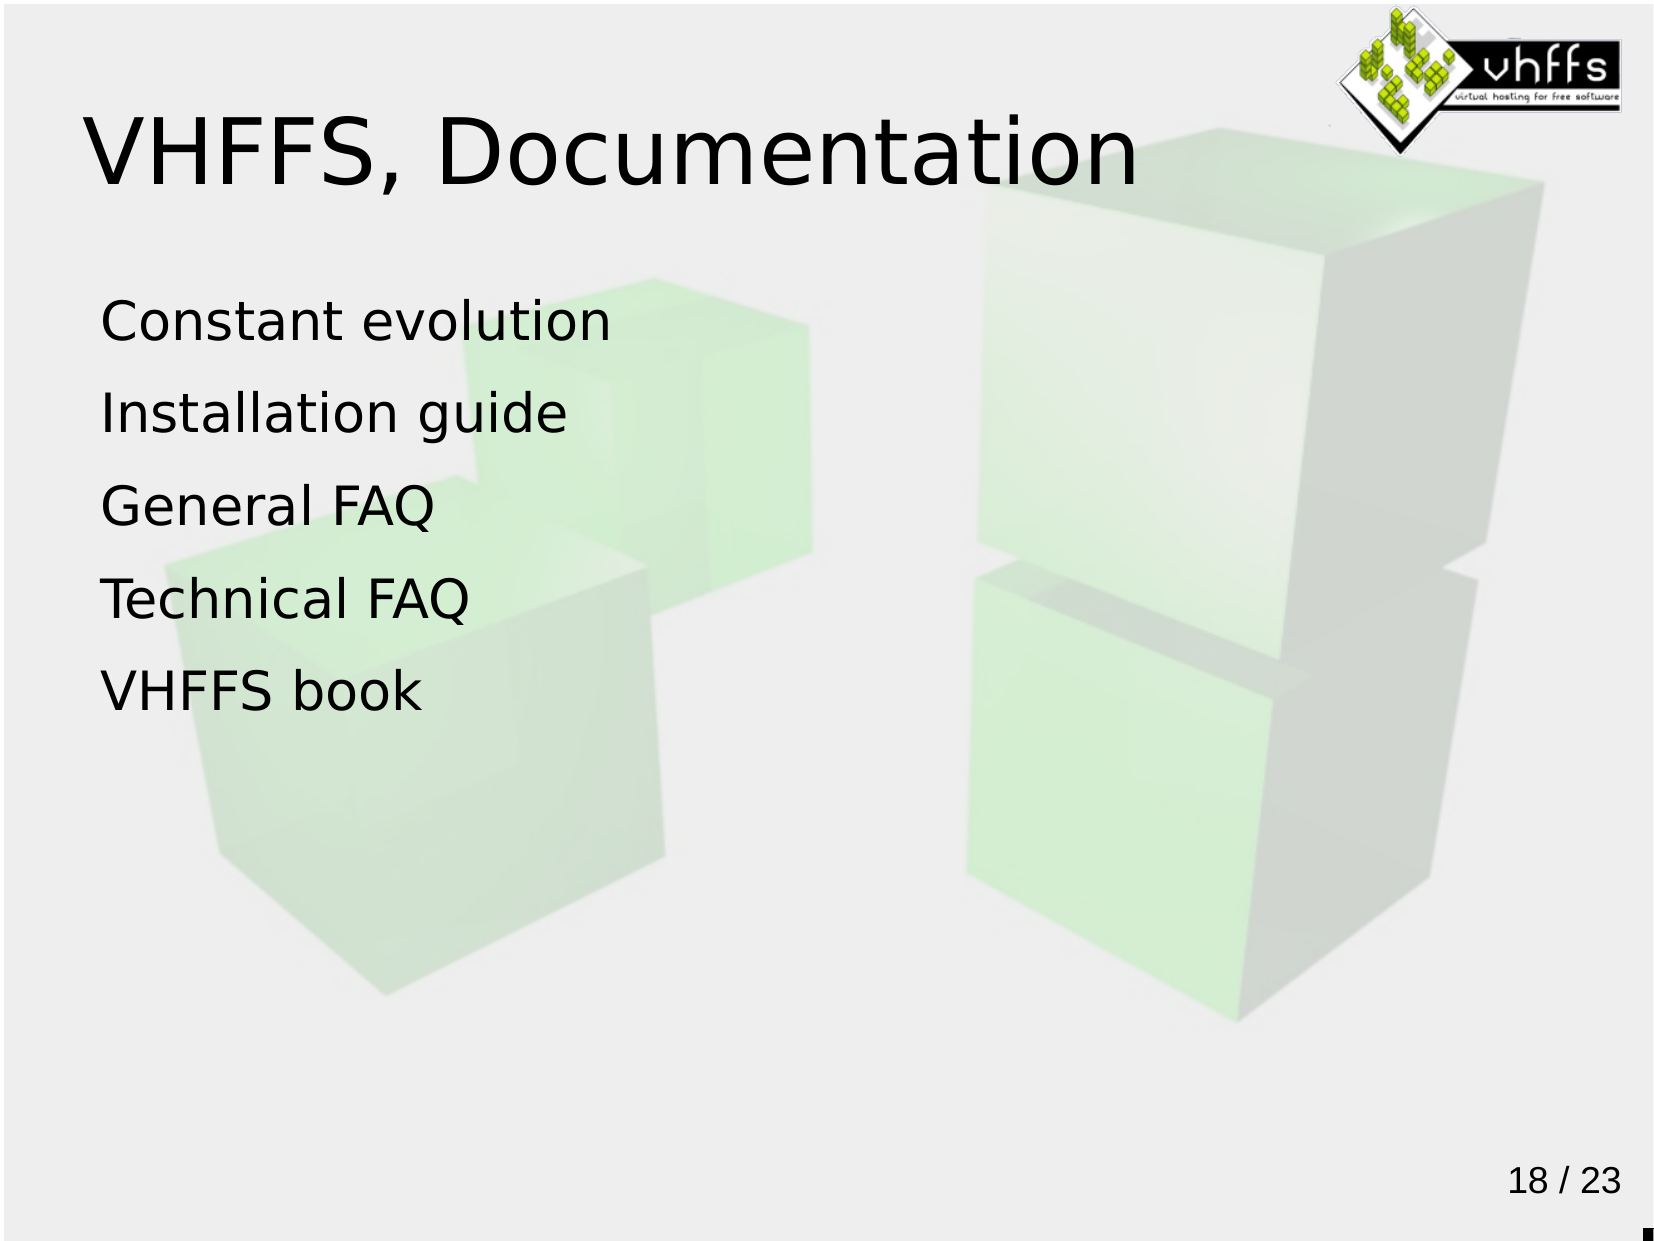

# VHFFS, Documentation
Constant evolution
Installation guide
General FAQ
Technical FAQ
VHFFS book